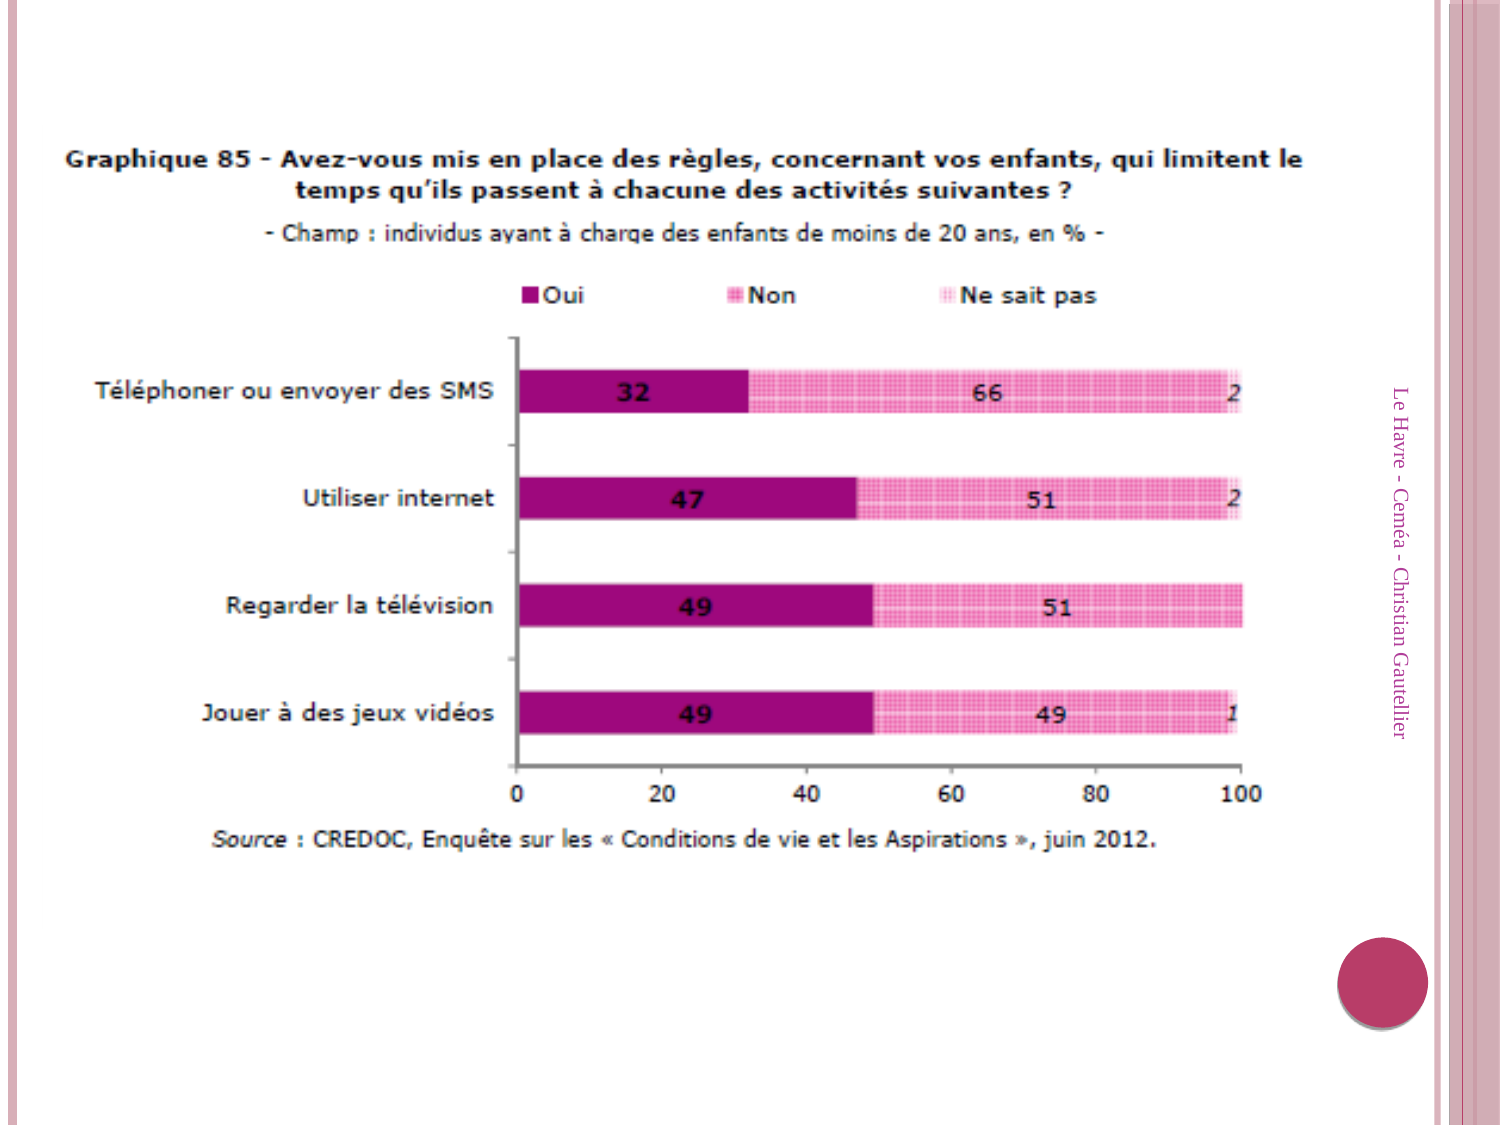

Le Havre - Ceméa - Christian Gautellier